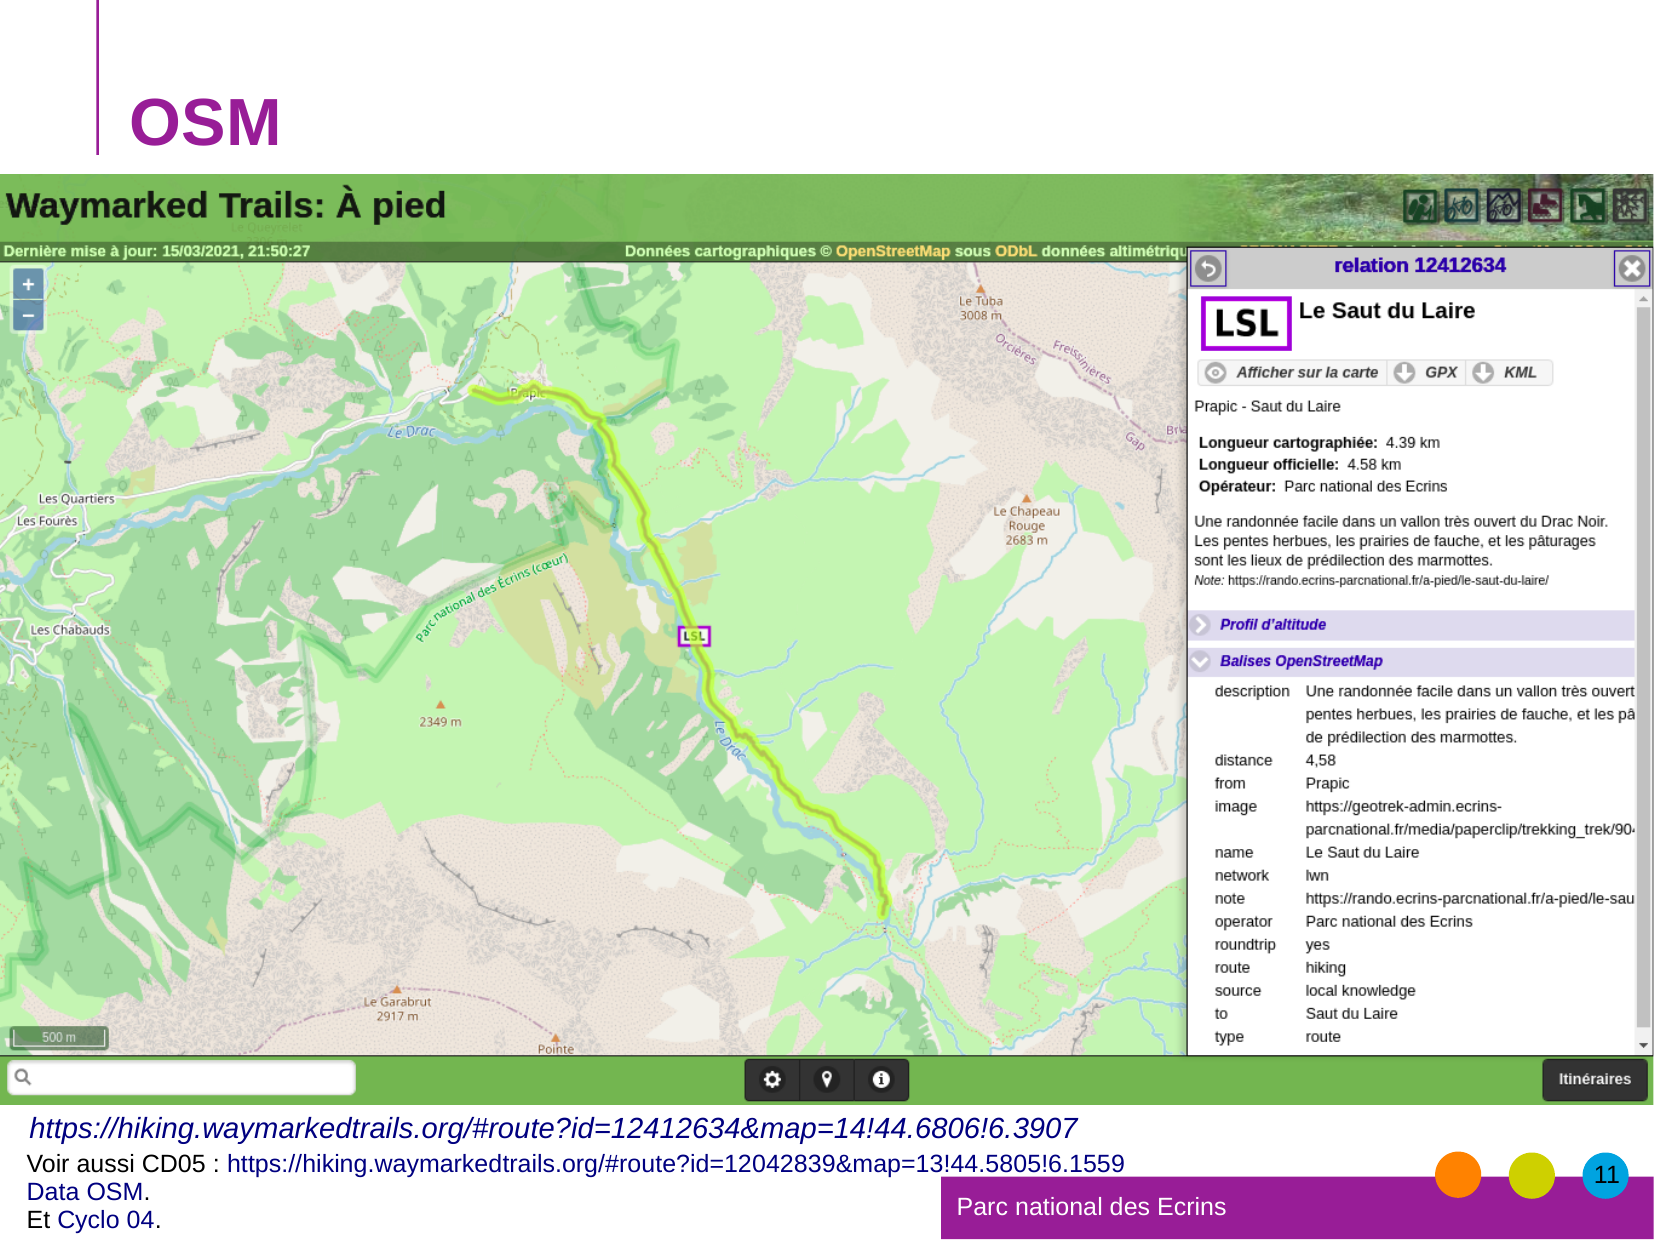

# OSM
https://hiking.waymarkedtrails.org/#route?id=12412634&map=14!44.6806!6.3907
Voir aussi CD05 : https://hiking.waymarkedtrails.org/#route?id=12042839&map=13!44.5805!6.1559
Data OSM.
Et Cyclo 04.